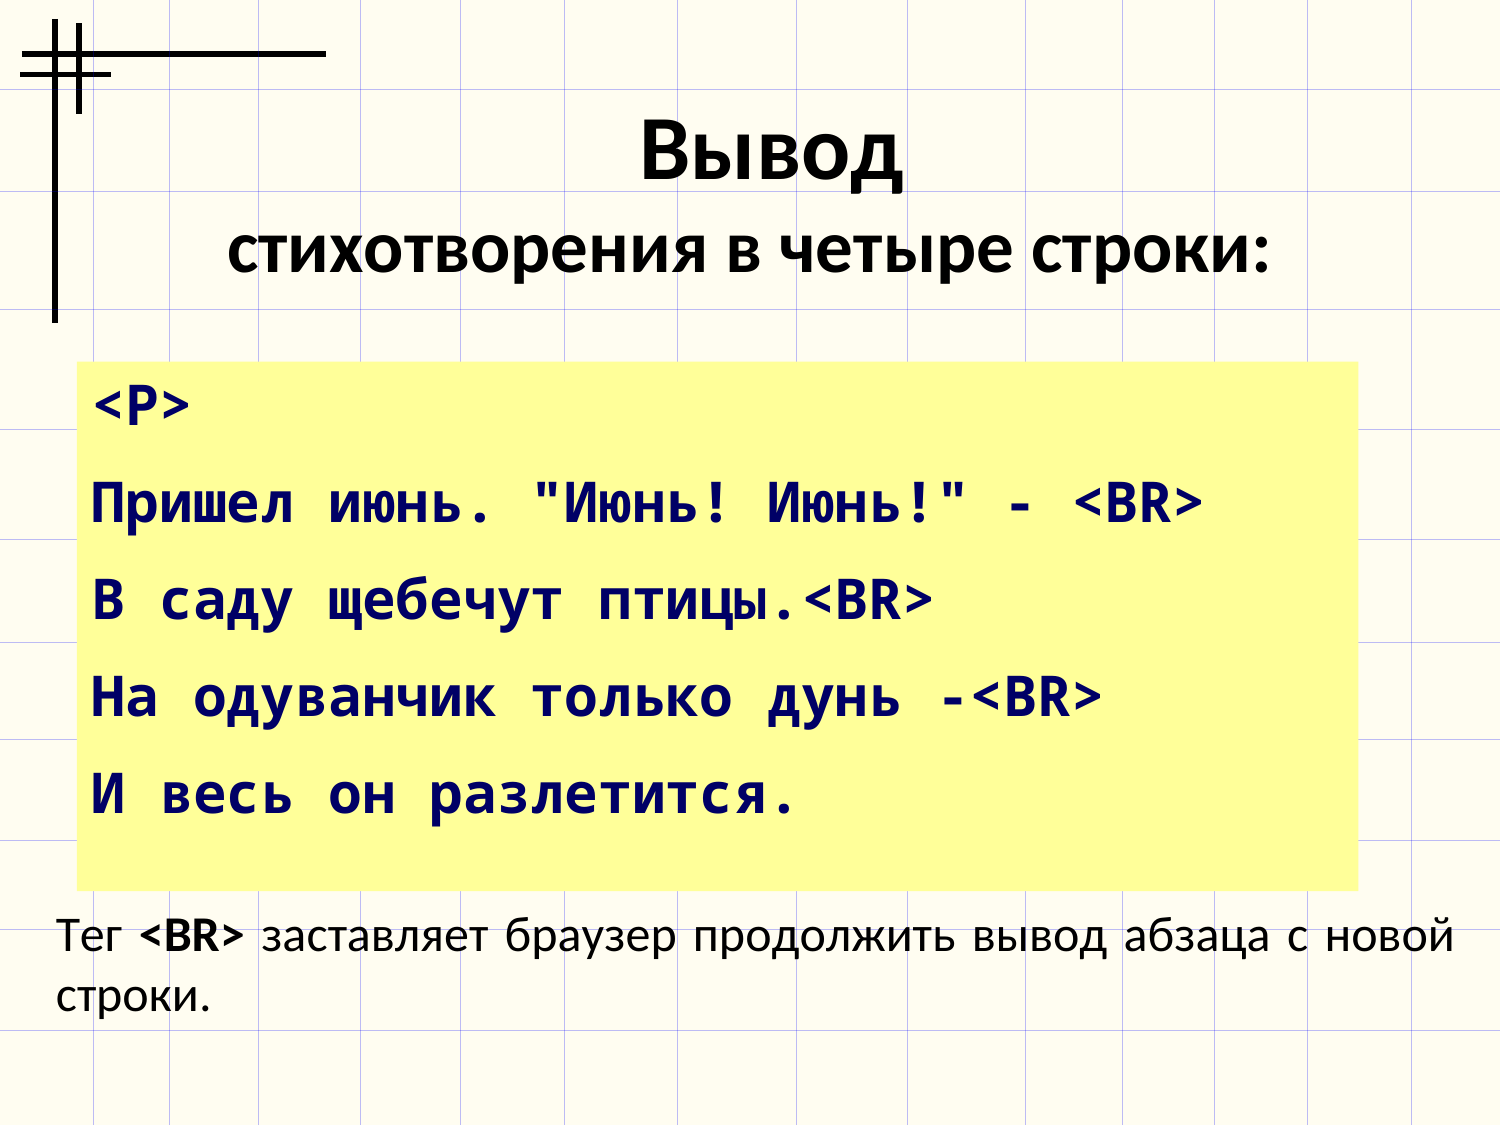

# Вывод стихотворения в четыре строки:
<P>
Пришел июнь. "Июнь! Июнь!" - <BR>
В саду щебечут птицы.<BR>
На одуванчик только дунь -<BR>
И весь он разлетится.
Тег <BR> заставляет браузер продолжить вывод абзаца с новой строки.